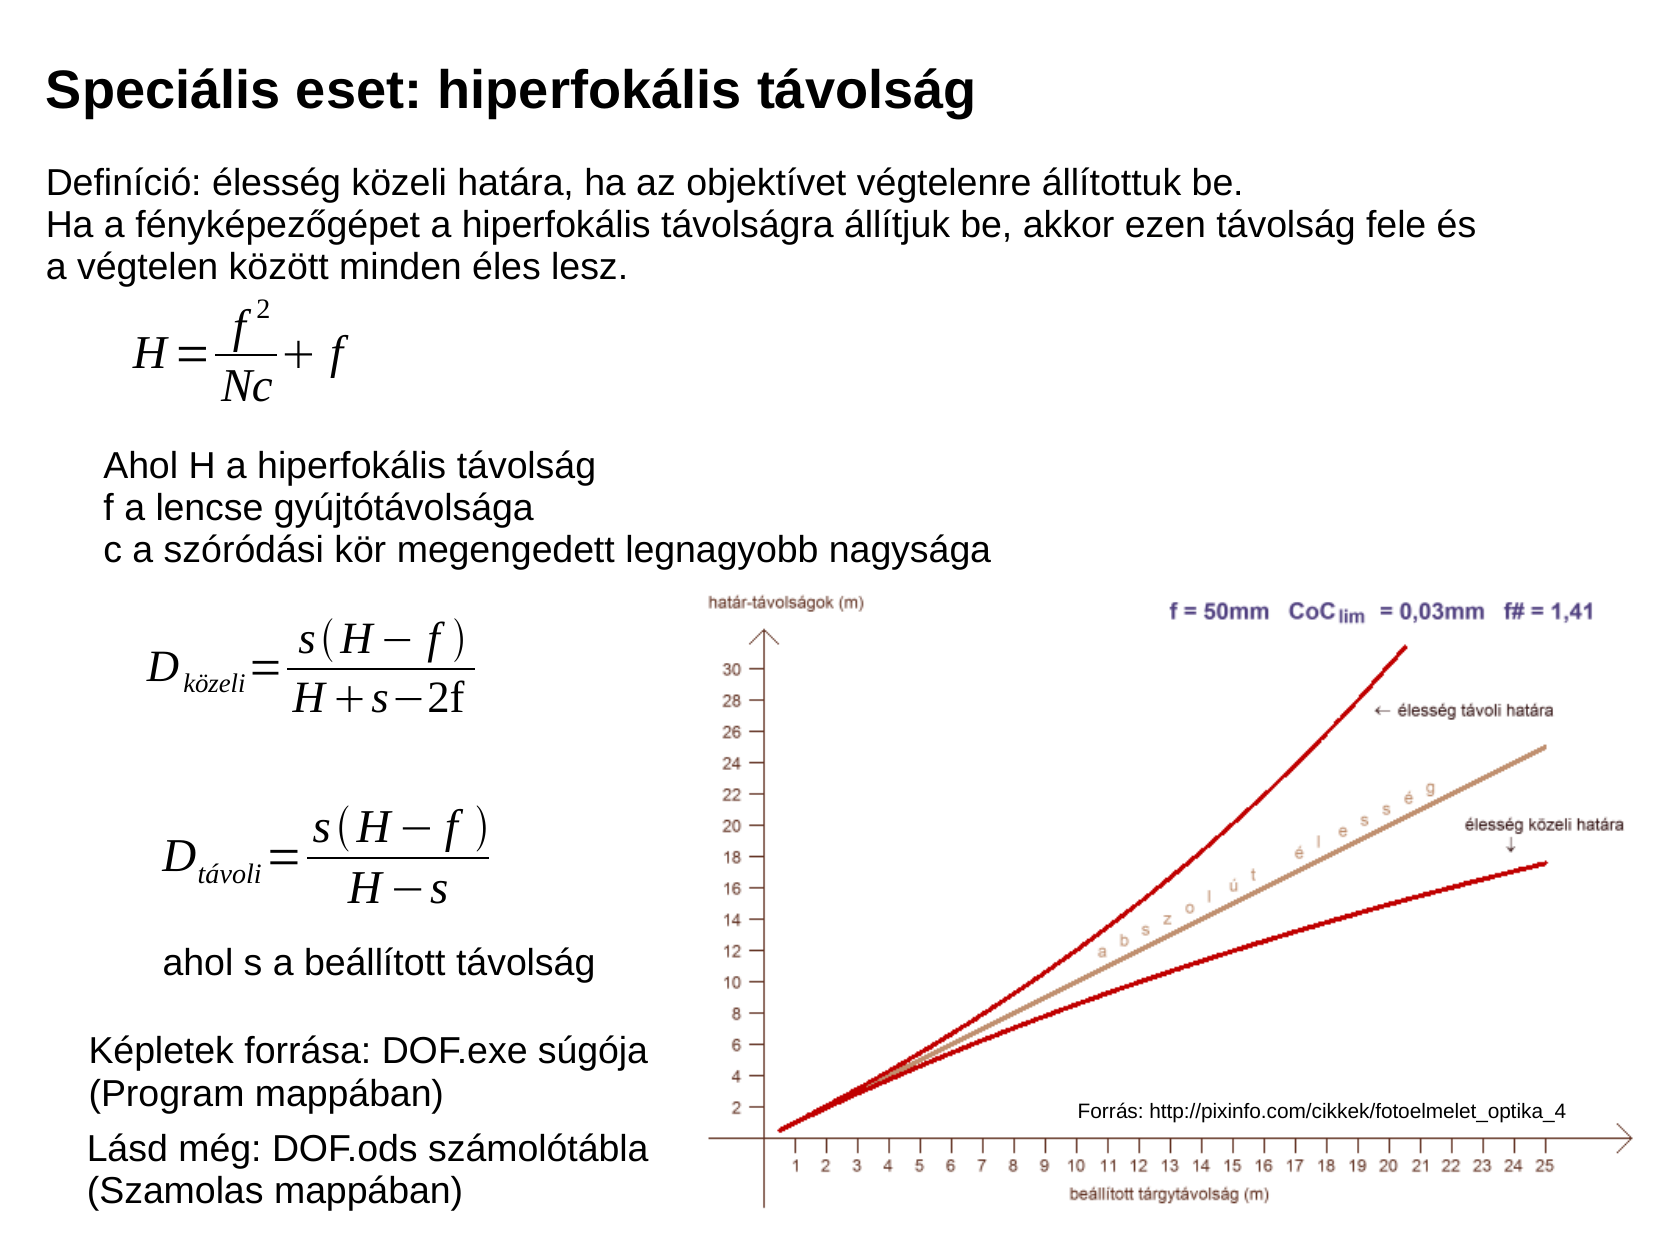

Speciális eset: hiperfokális távolság
Definíció: élesség közeli határa, ha az objektívet végtelenre állítottuk be.
Ha a fényképezőgépet a hiperfokális távolságra állítjuk be, akkor ezen távolság fele és
a végtelen között minden éles lesz.
Ahol H a hiperfokális távolság
f a lencse gyújtótávolsága
c a szóródási kör megengedett legnagyobb nagysága
ahol s a beállított távolság
Képletek forrása: DOF.exe súgója
(Program mappában)
Forrás: http://pixinfo.com/cikkek/fotoelmelet_optika_4
Lásd még: DOF.ods számolótábla
(Szamolas mappában)